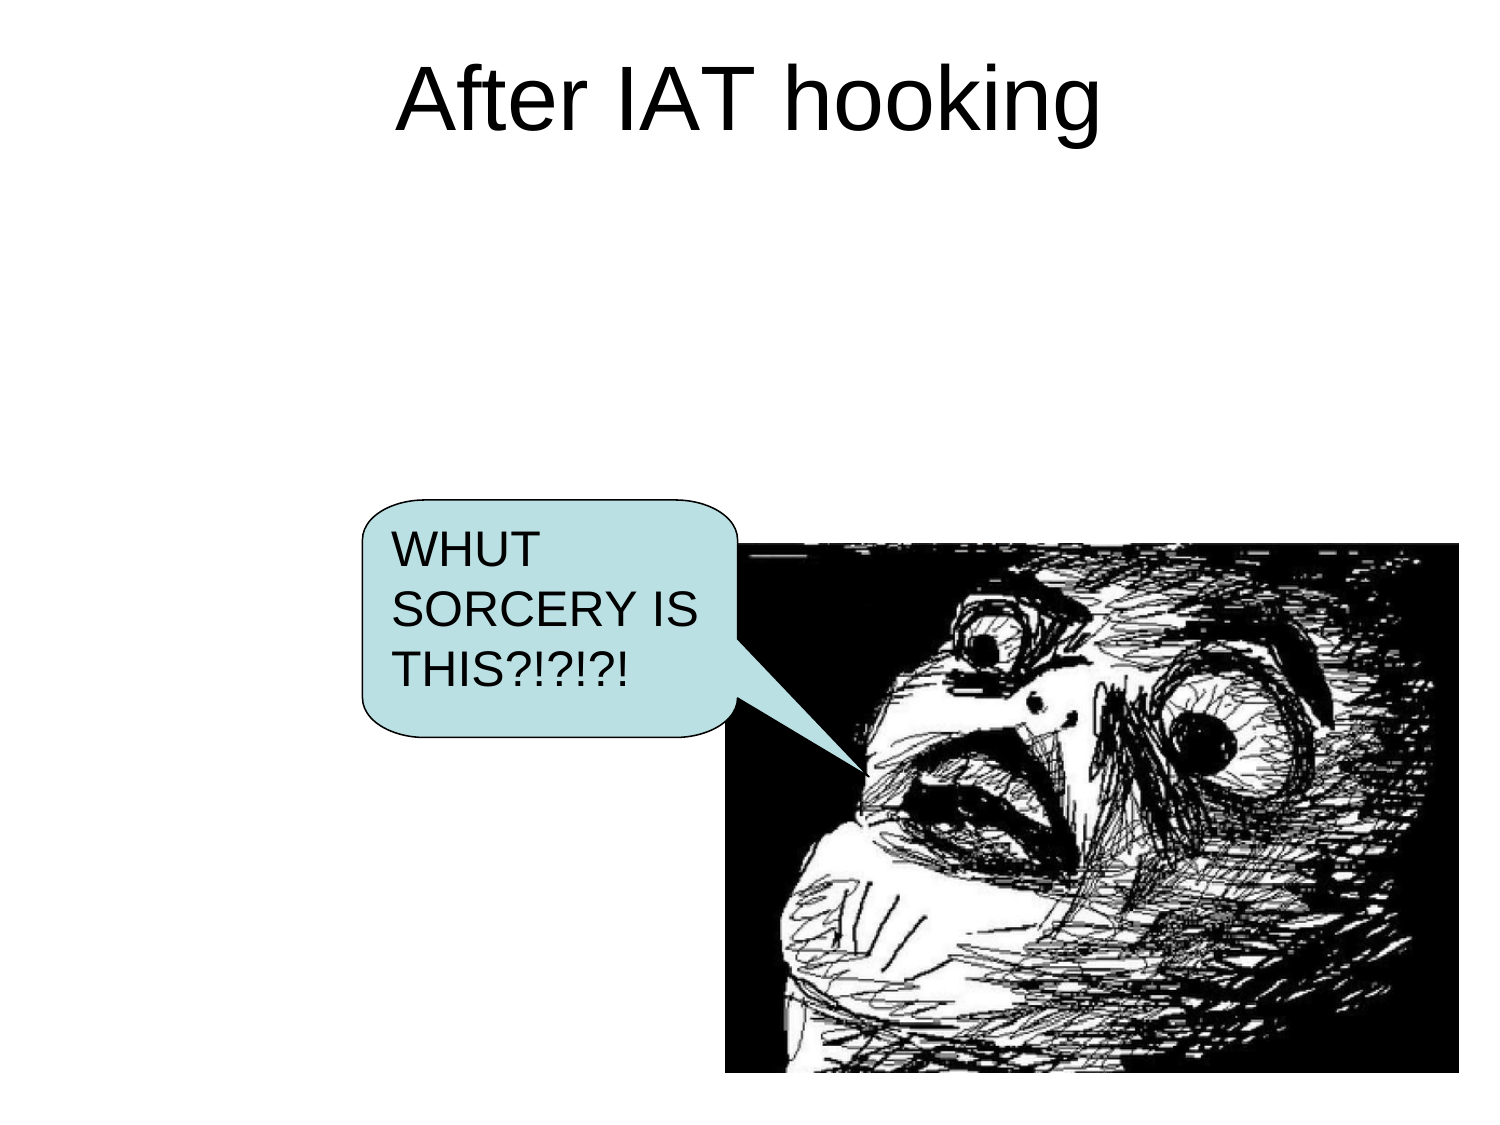

# After IAT hooking
WHUT SORCERY IS THIS?!?!?!